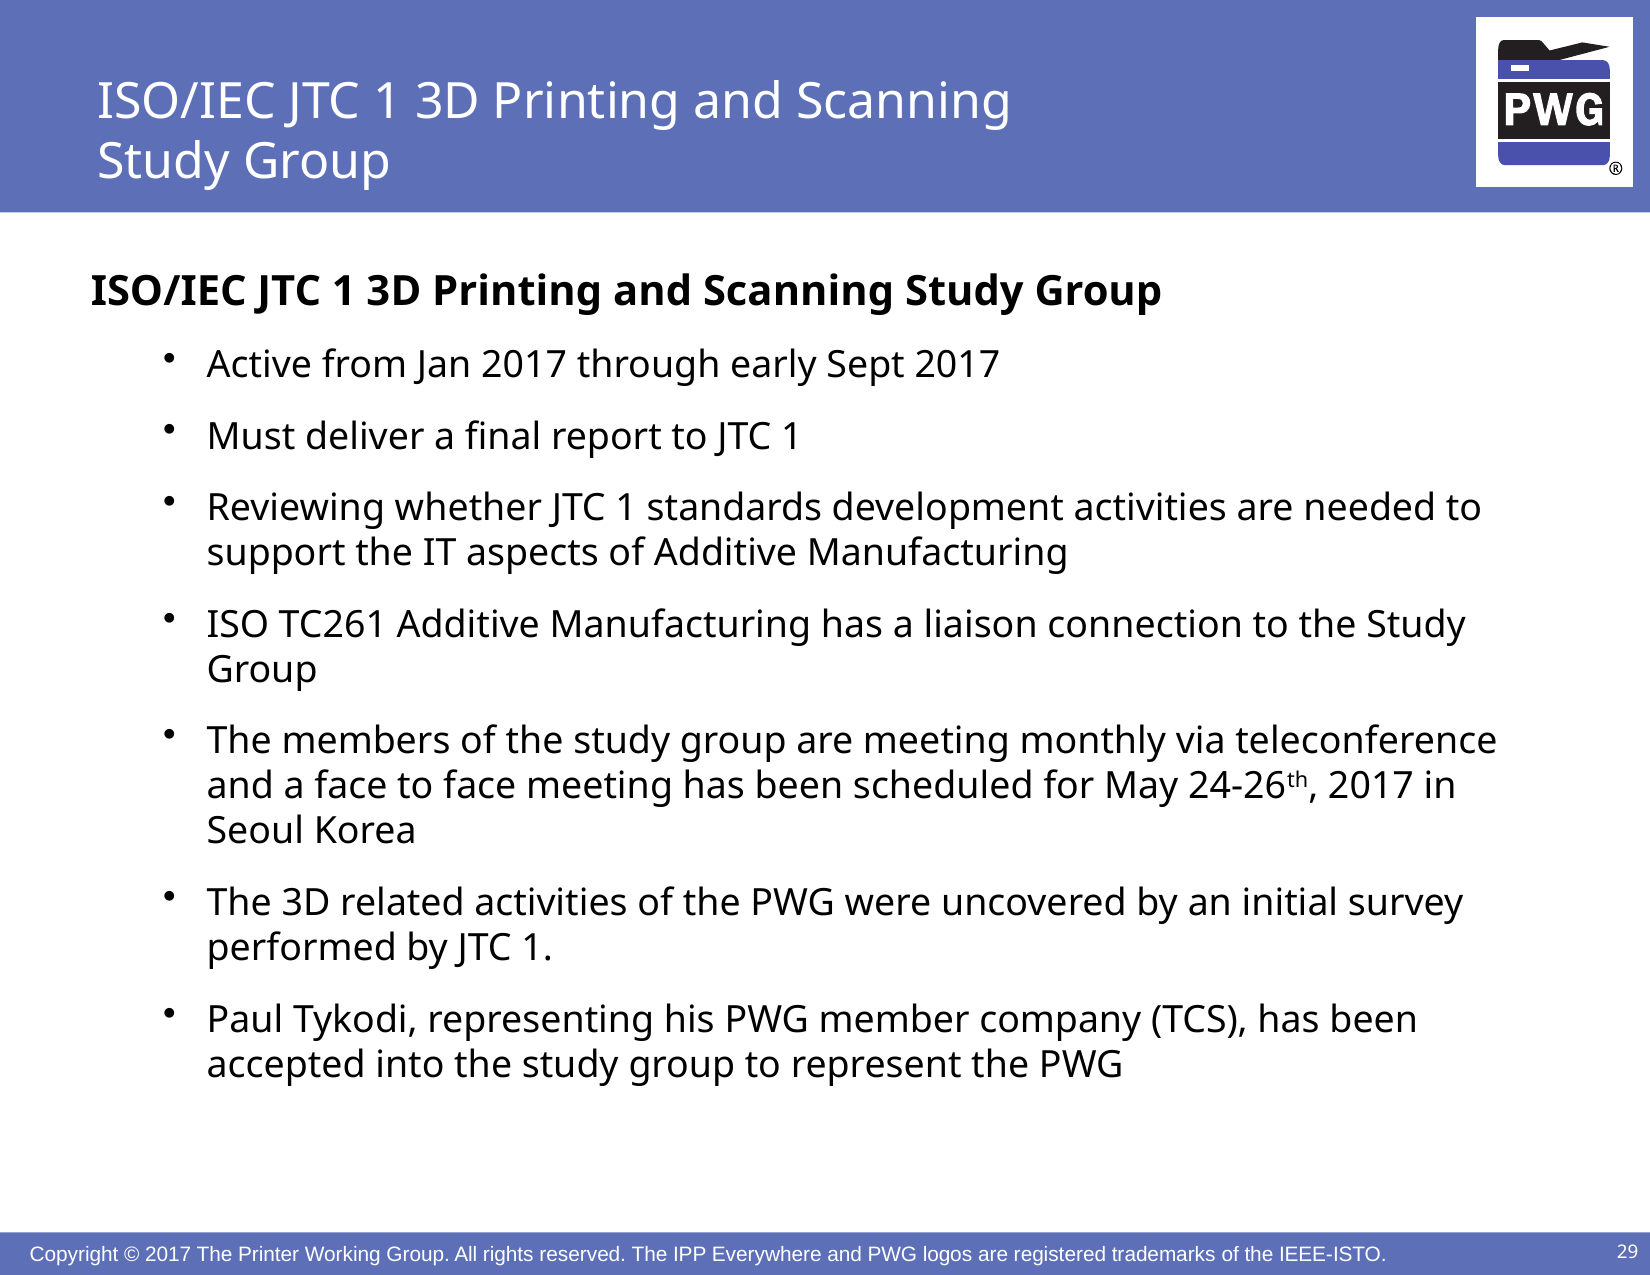

ISO/IEC JTC 1 3D Printing and Scanning
Study Group
# ISO/IEC JTC 1 3D Printing and Scanning Study Group
Active from Jan 2017 through early Sept 2017
Must deliver a final report to JTC 1
Reviewing whether JTC 1 standards development activities are needed to support the IT aspects of Additive Manufacturing
ISO TC261 Additive Manufacturing has a liaison connection to the Study Group
The members of the study group are meeting monthly via teleconference and a face to face meeting has been scheduled for May 24-26th, 2017 in Seoul Korea
The 3D related activities of the PWG were uncovered by an initial survey performed by JTC 1.
Paul Tykodi, representing his PWG member company (TCS), has been accepted into the study group to represent the PWG